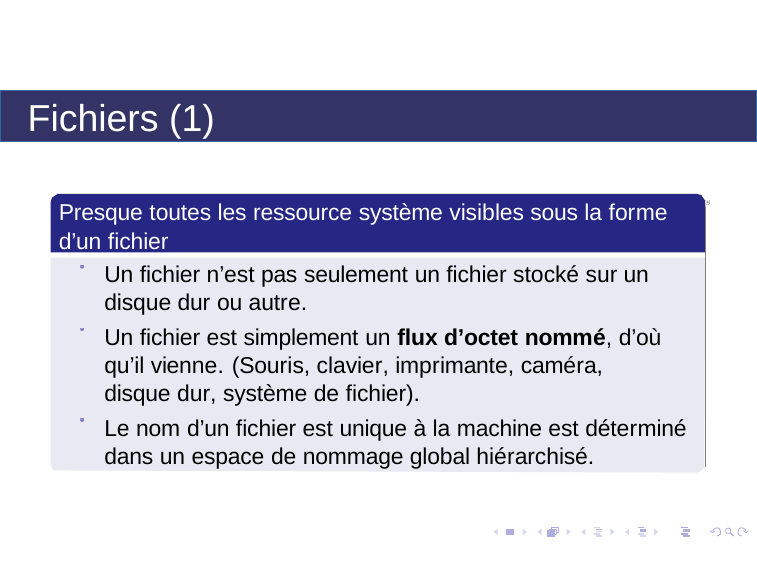

Fichiers (1)
Presque toutes les ressource système visibles sous la forme d’un fichier
Un fichier n’est pas seulement un fichier stocké sur un disque dur ou autre.
Un fichier est simplement un flux d’octet nommé, d’où qu’il vienne. (Souris, clavier, imprimante, caméra, disque dur, système de fichier).
Le nom d’un fichier est unique à la machine est déterminé dans un espace de nommage global hiérarchisé.
mickael.hoerdt@hesge.ch
Systèmes d’exploitation : premiers pas